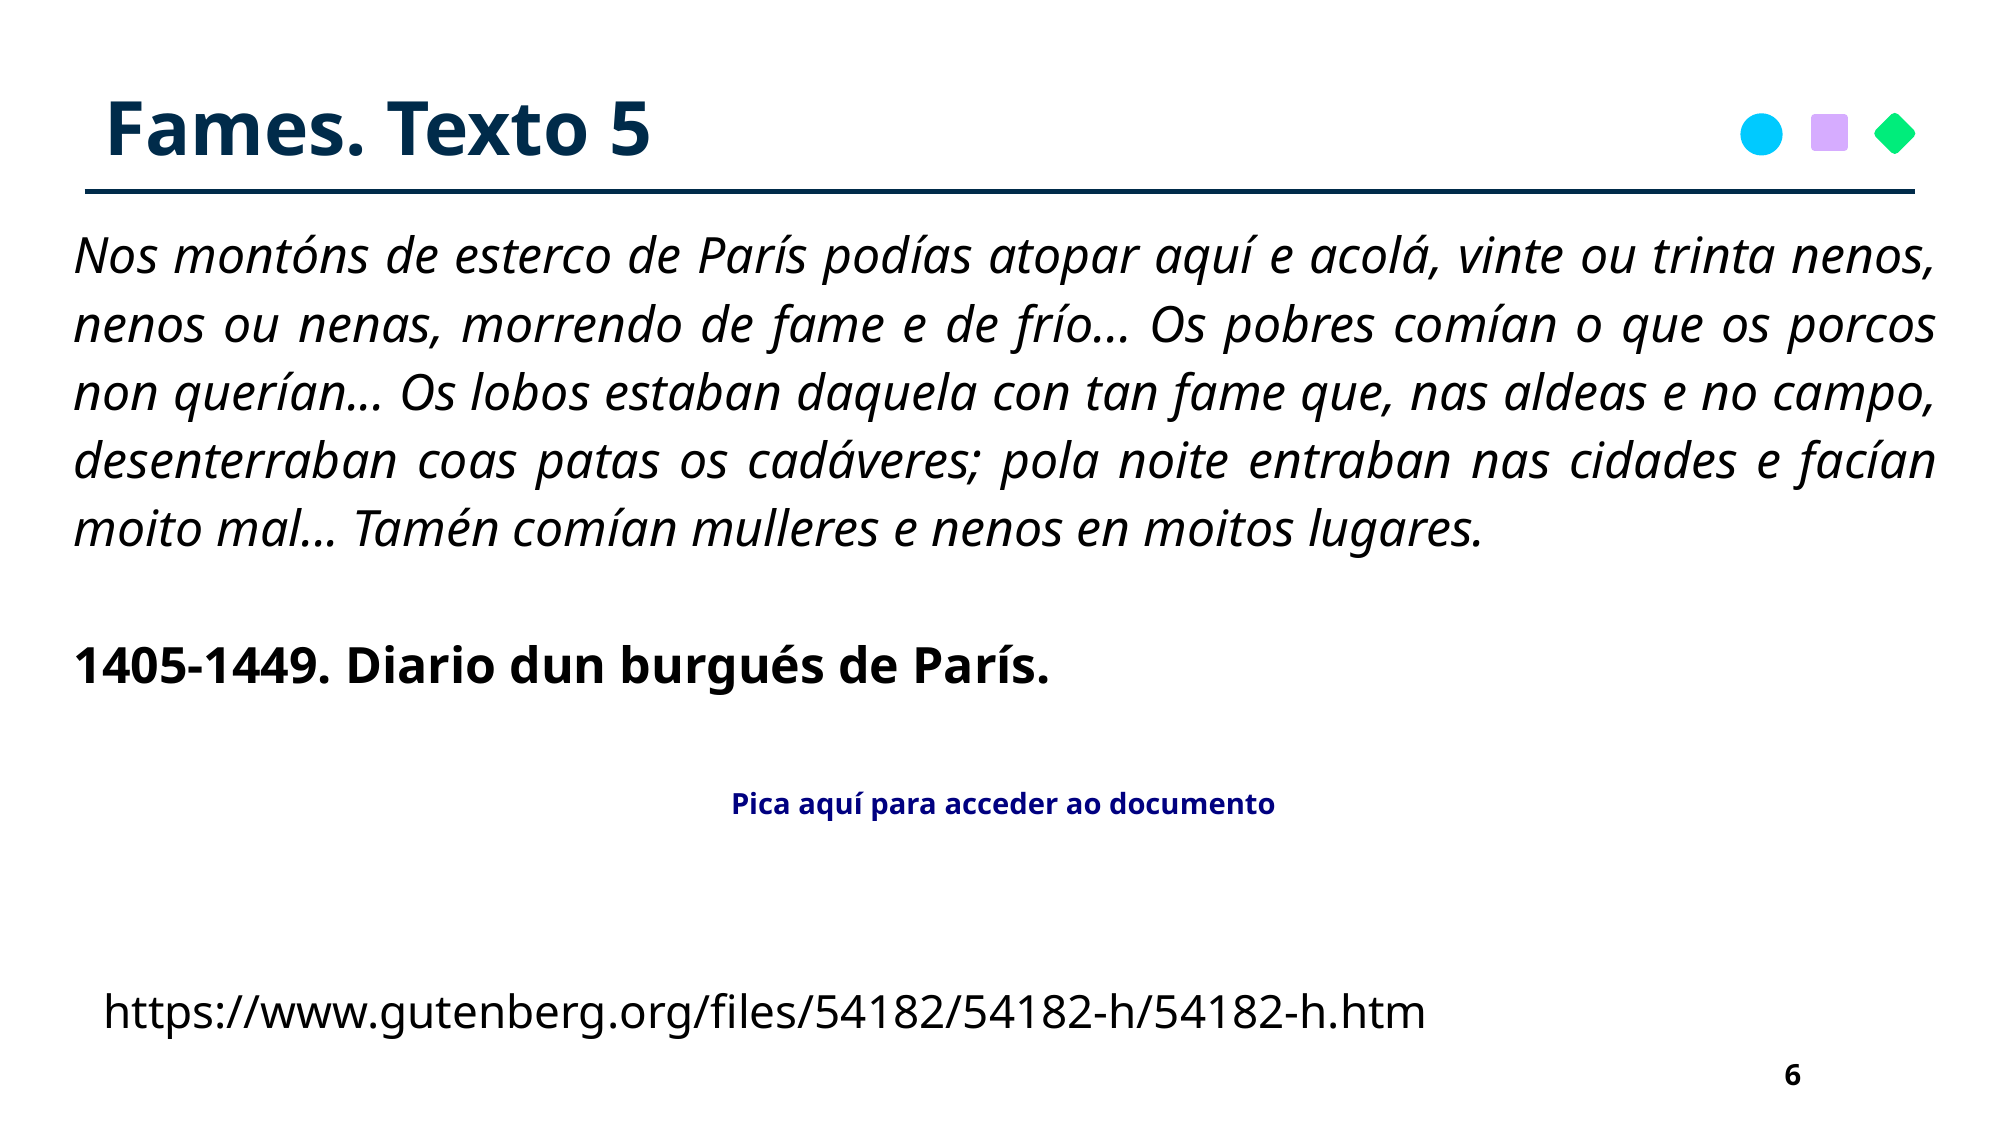

# Fames. Texto 5
Nos montóns de esterco de París podías atopar aquí e acolá, vinte ou trinta nenos, nenos ou nenas, morrendo de fame e de frío... Os pobres comían o que os porcos non querían... Os lobos estaban daquela con tan fame que, nas aldeas e no campo, desenterraban coas patas os cadáveres; pola noite entraban nas cidades e facían moito mal... Tamén comían mulleres e nenos en moitos lugares.
1405-1449. Diario dun burgués de París.
Pica aquí para acceder ao documento
https://www.gutenberg.org/files/54182/54182-h/54182-h.htm